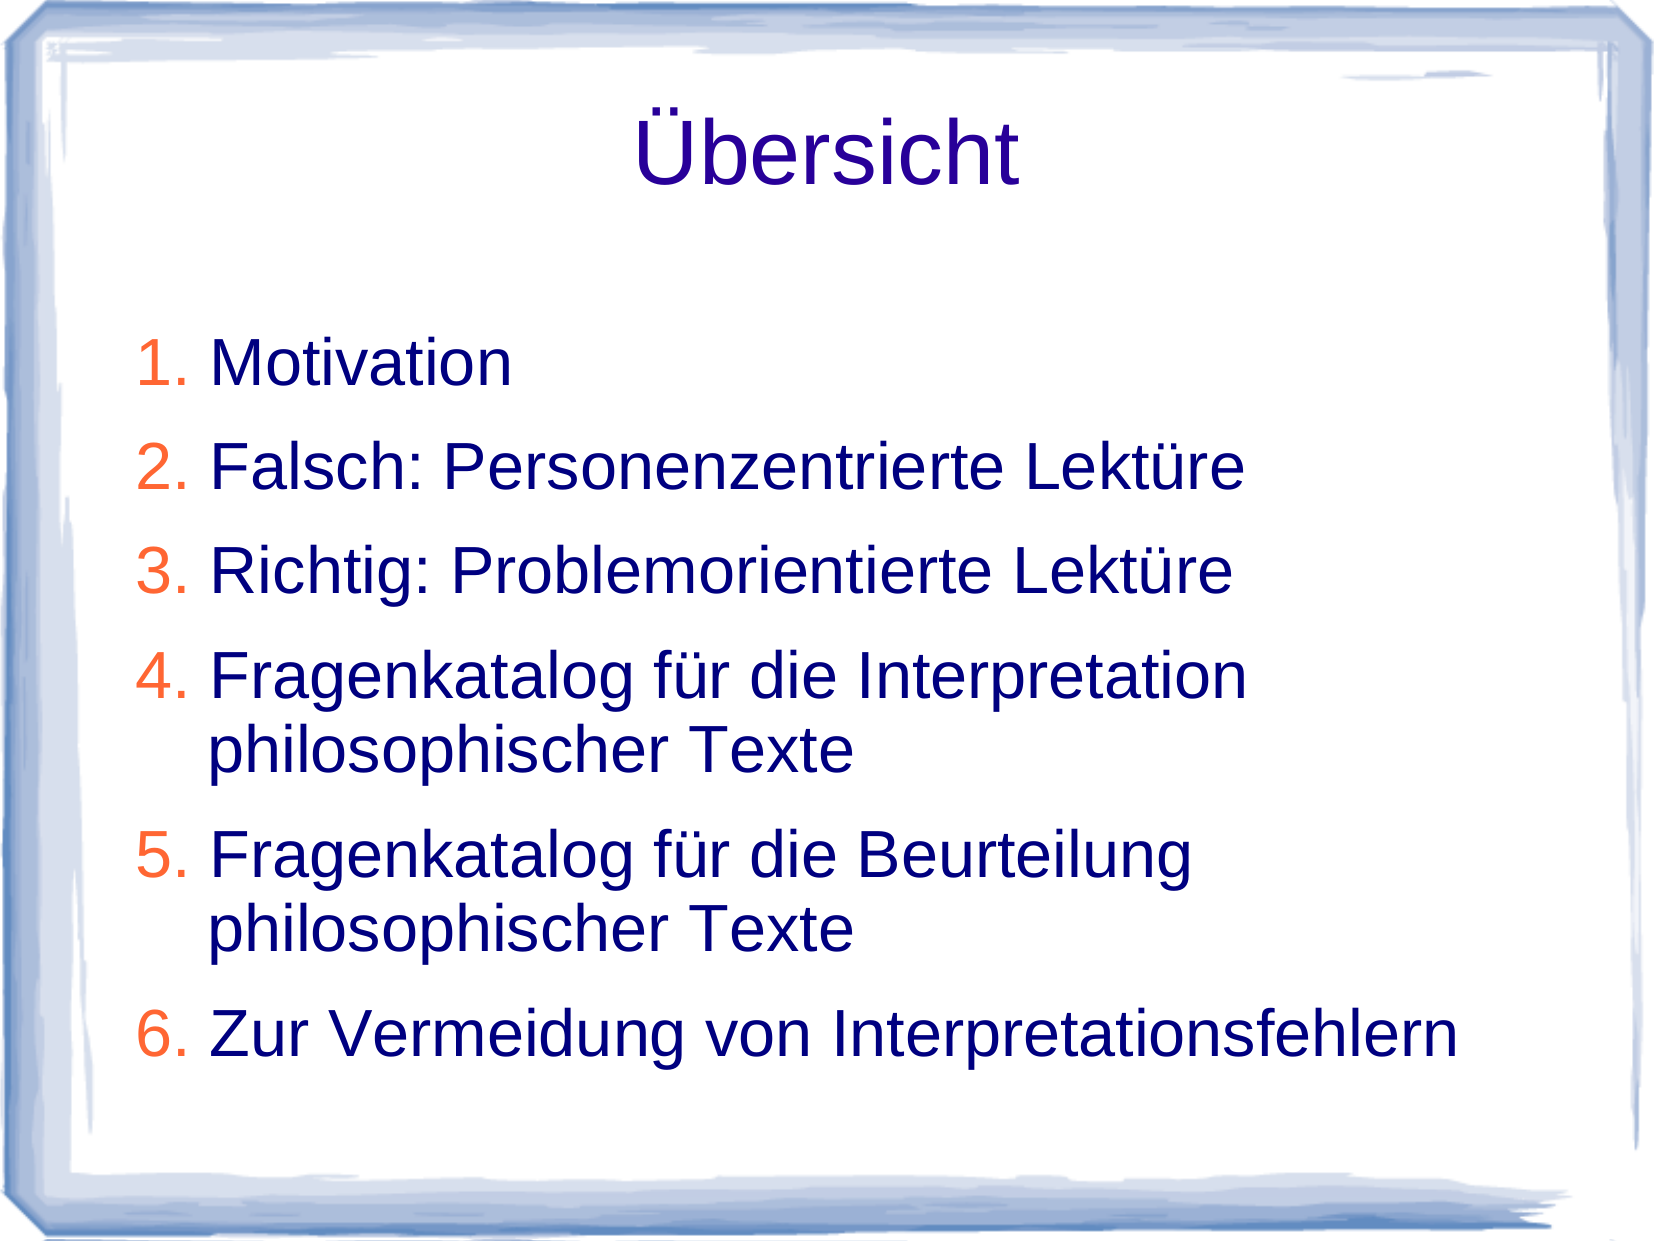

# Übersicht
 Motivation
 Falsch: Personenzentrierte Lektüre
 Richtig: Problemorientierte Lektüre
 Fragenkatalog für die Interpretation
 philosophischer Texte
 Fragenkatalog für die Beurteilung
 philosophischer Texte
 Zur Vermeidung von Interpretationsfehlern